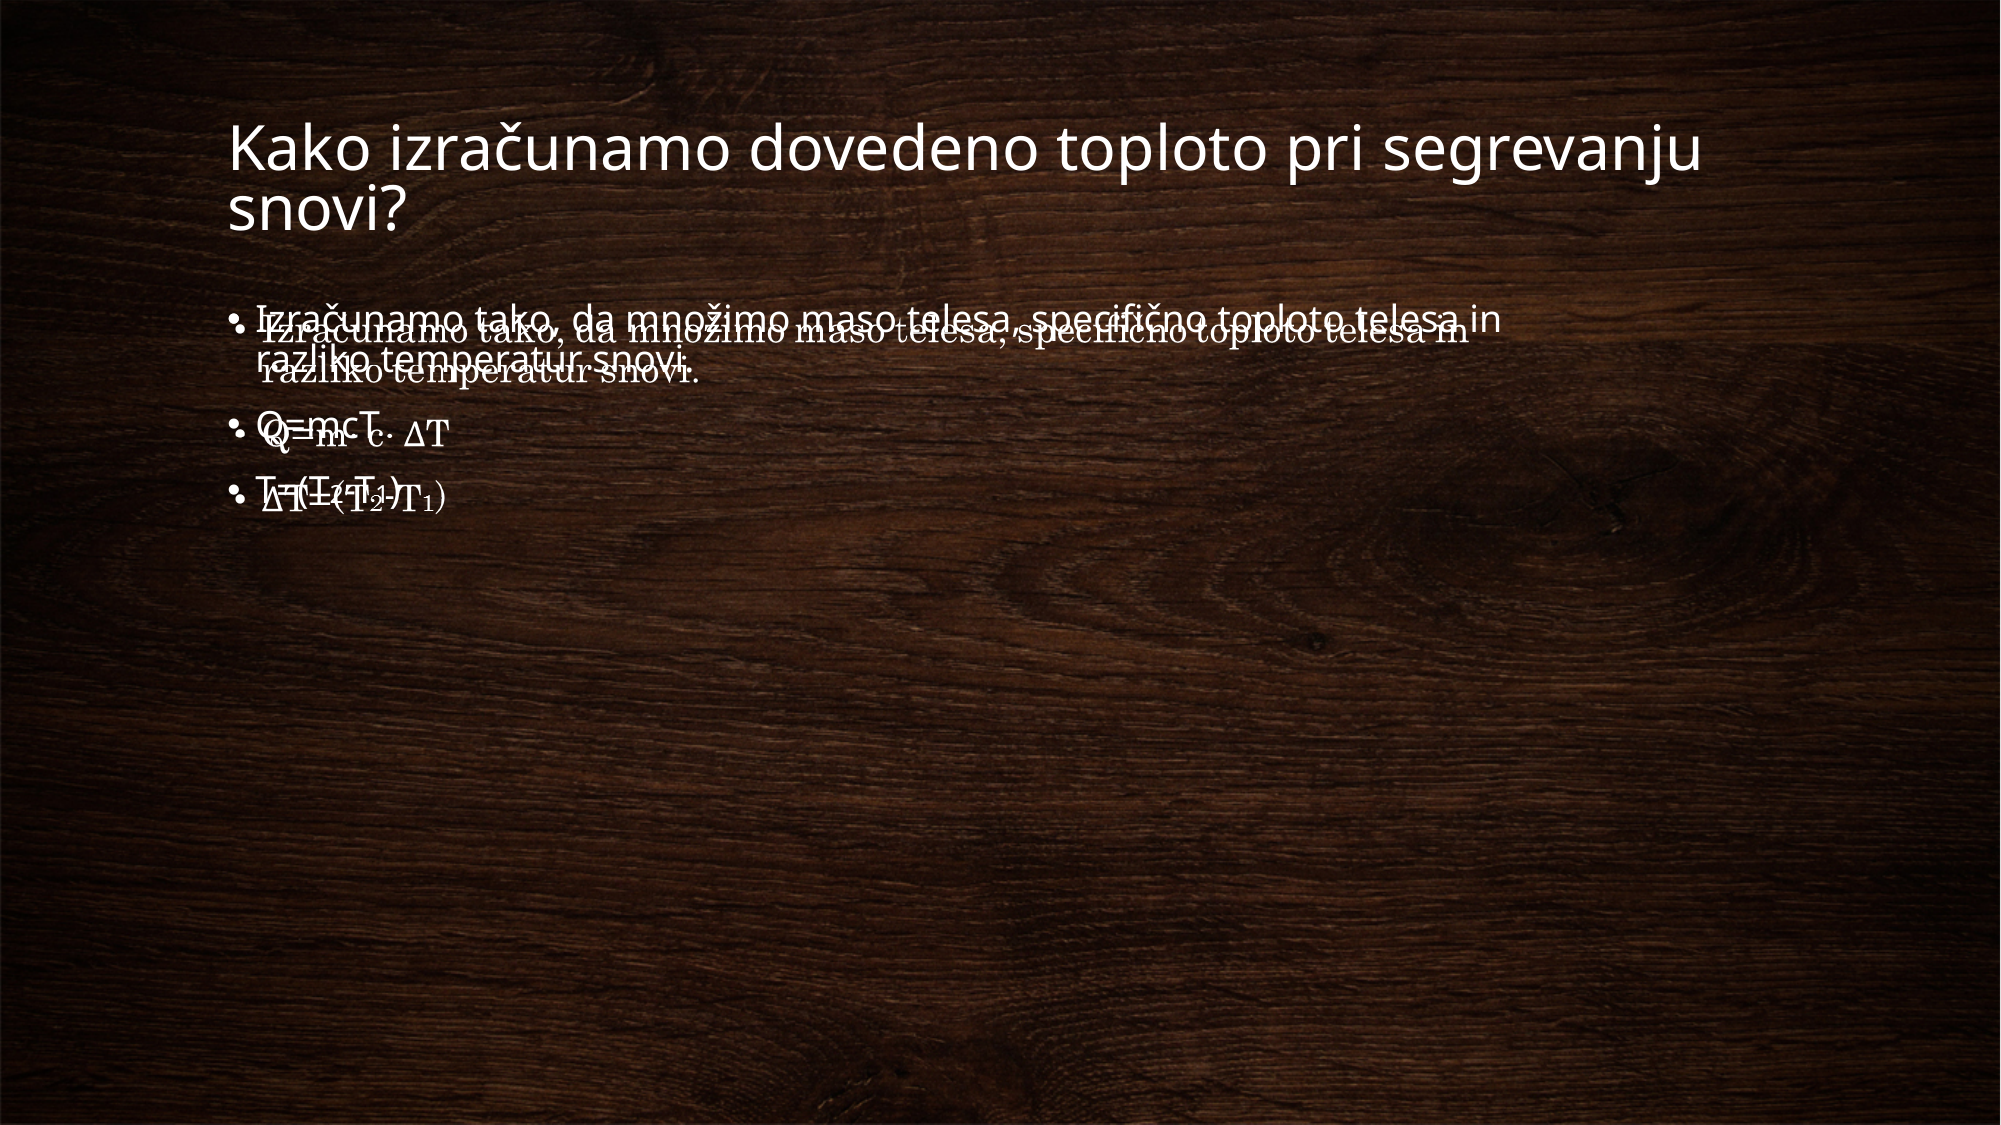

# Kako izračunamo dovedeno toploto pri segrevanju snovi?
Izračunamo tako, da množimo maso telesa, specifično toploto telesa in razliko temperatur snovi.
Q=mcT
T=(T2-T1)